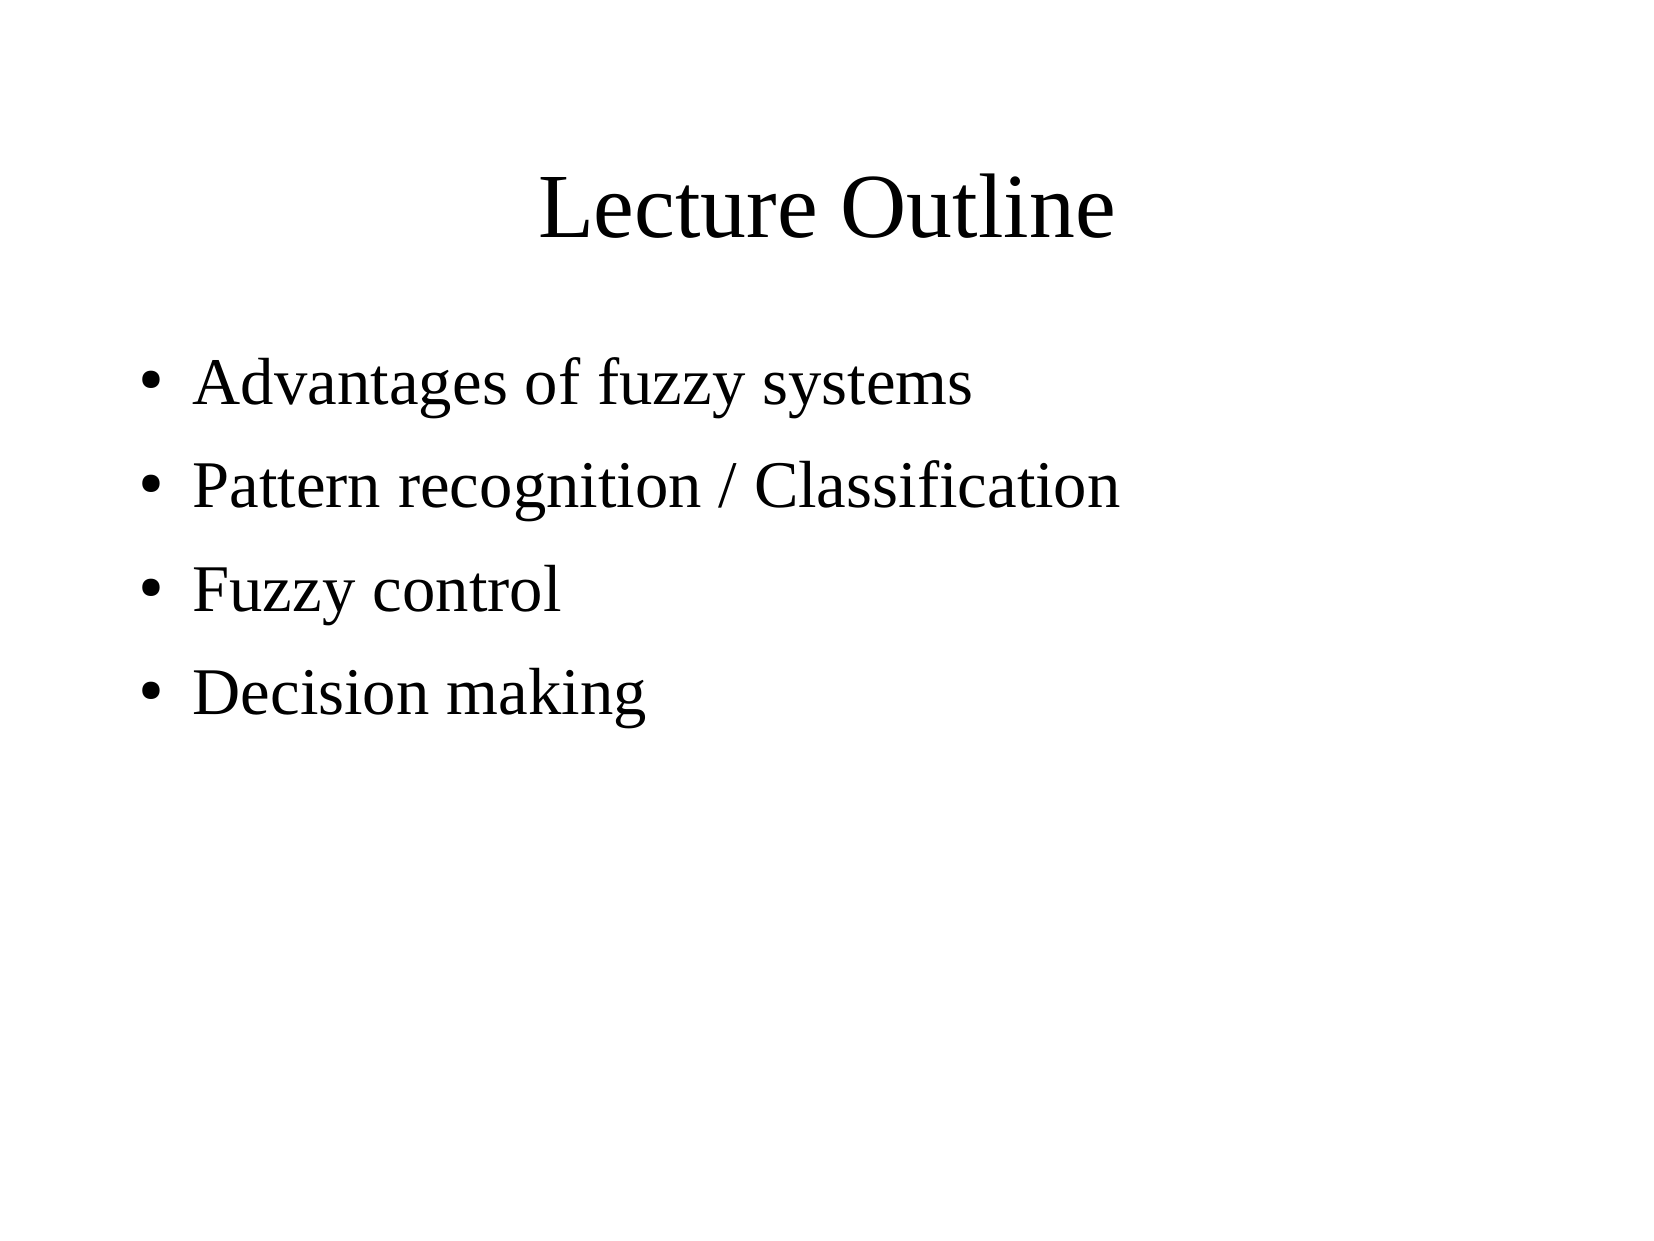

# Lecture Outline
Advantages of fuzzy systems
Pattern recognition / Classification
Fuzzy control
Decision making